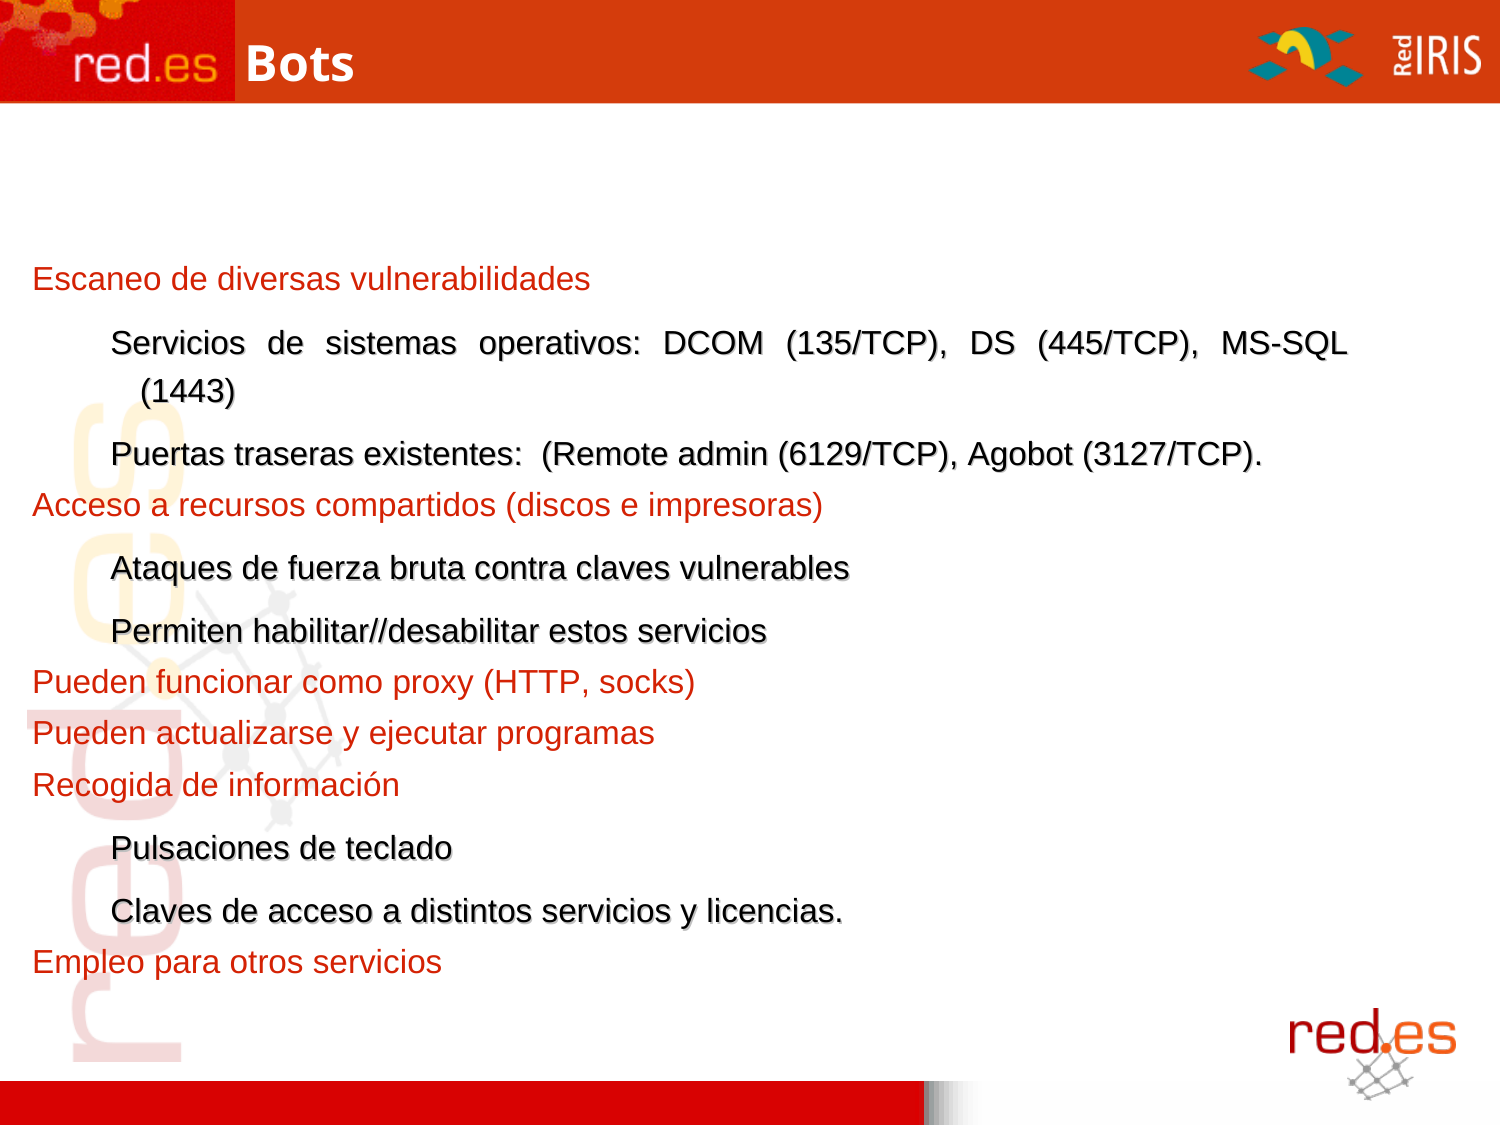

# Bots
Escaneo de diversas vulnerabilidades
Servicios de sistemas operativos: DCOM (135/TCP), DS (445/TCP), MS-SQL (1443)
Puertas traseras existentes: (Remote admin (6129/TCP), Agobot (3127/TCP).
Acceso a recursos compartidos (discos e impresoras)
Ataques de fuerza bruta contra claves vulnerables
Permiten habilitar//desabilitar estos servicios
Pueden funcionar como proxy (HTTP, socks)
Pueden actualizarse y ejecutar programas
Recogida de información
Pulsaciones de teclado
Claves de acceso a distintos servicios y licencias.
Empleo para otros servicios